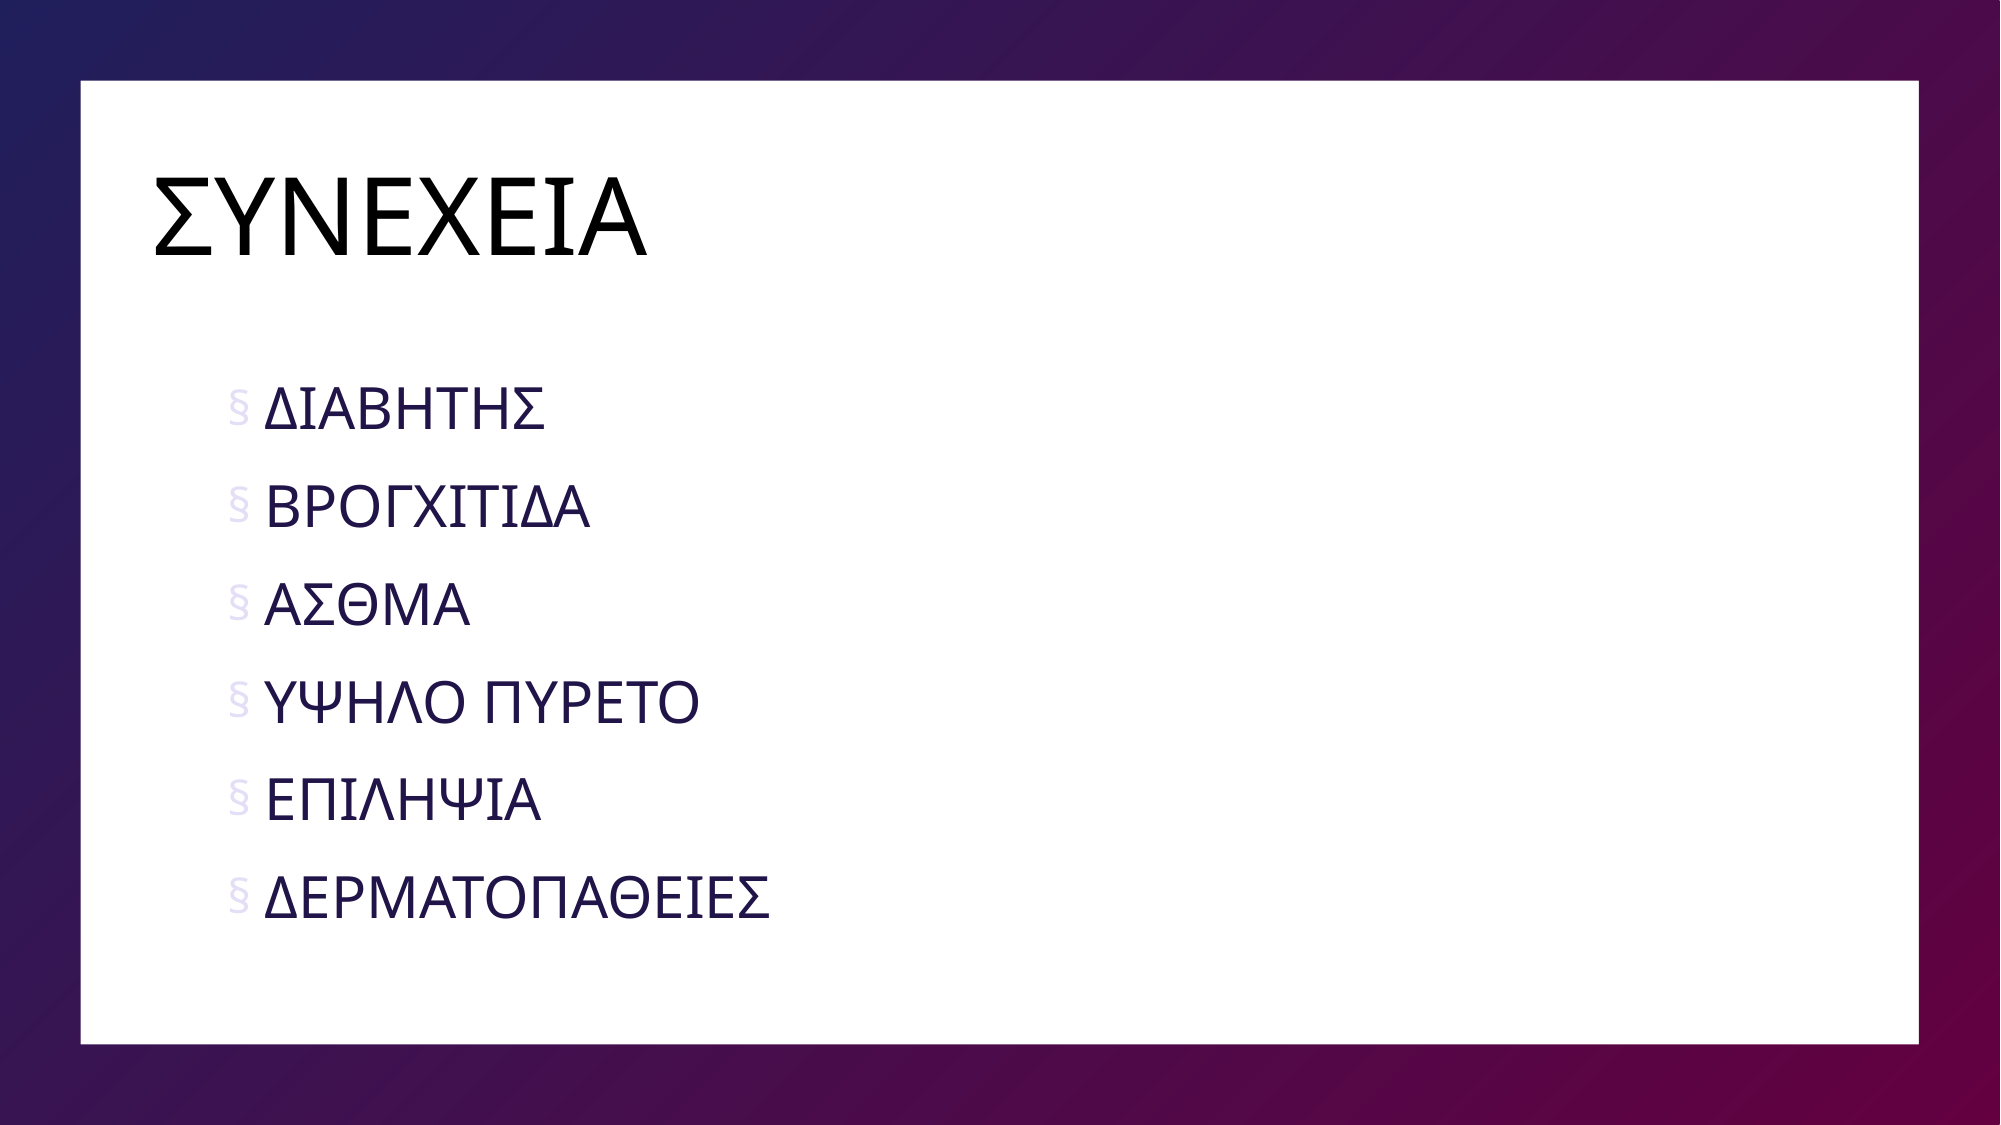

# ΣΥΝΕΧΕΙΑ
ΔΙΑΒΗΤΗΣ
ΒΡΟΓΧΙΤΙΔΑ
ΑΣΘΜΑ
ΥΨΗΛΟ ΠΥΡΕΤΟ
ΕΠΙΛΗΨΙΑ
ΔΕΡΜΑΤΟΠΑΘΕΙΕΣ